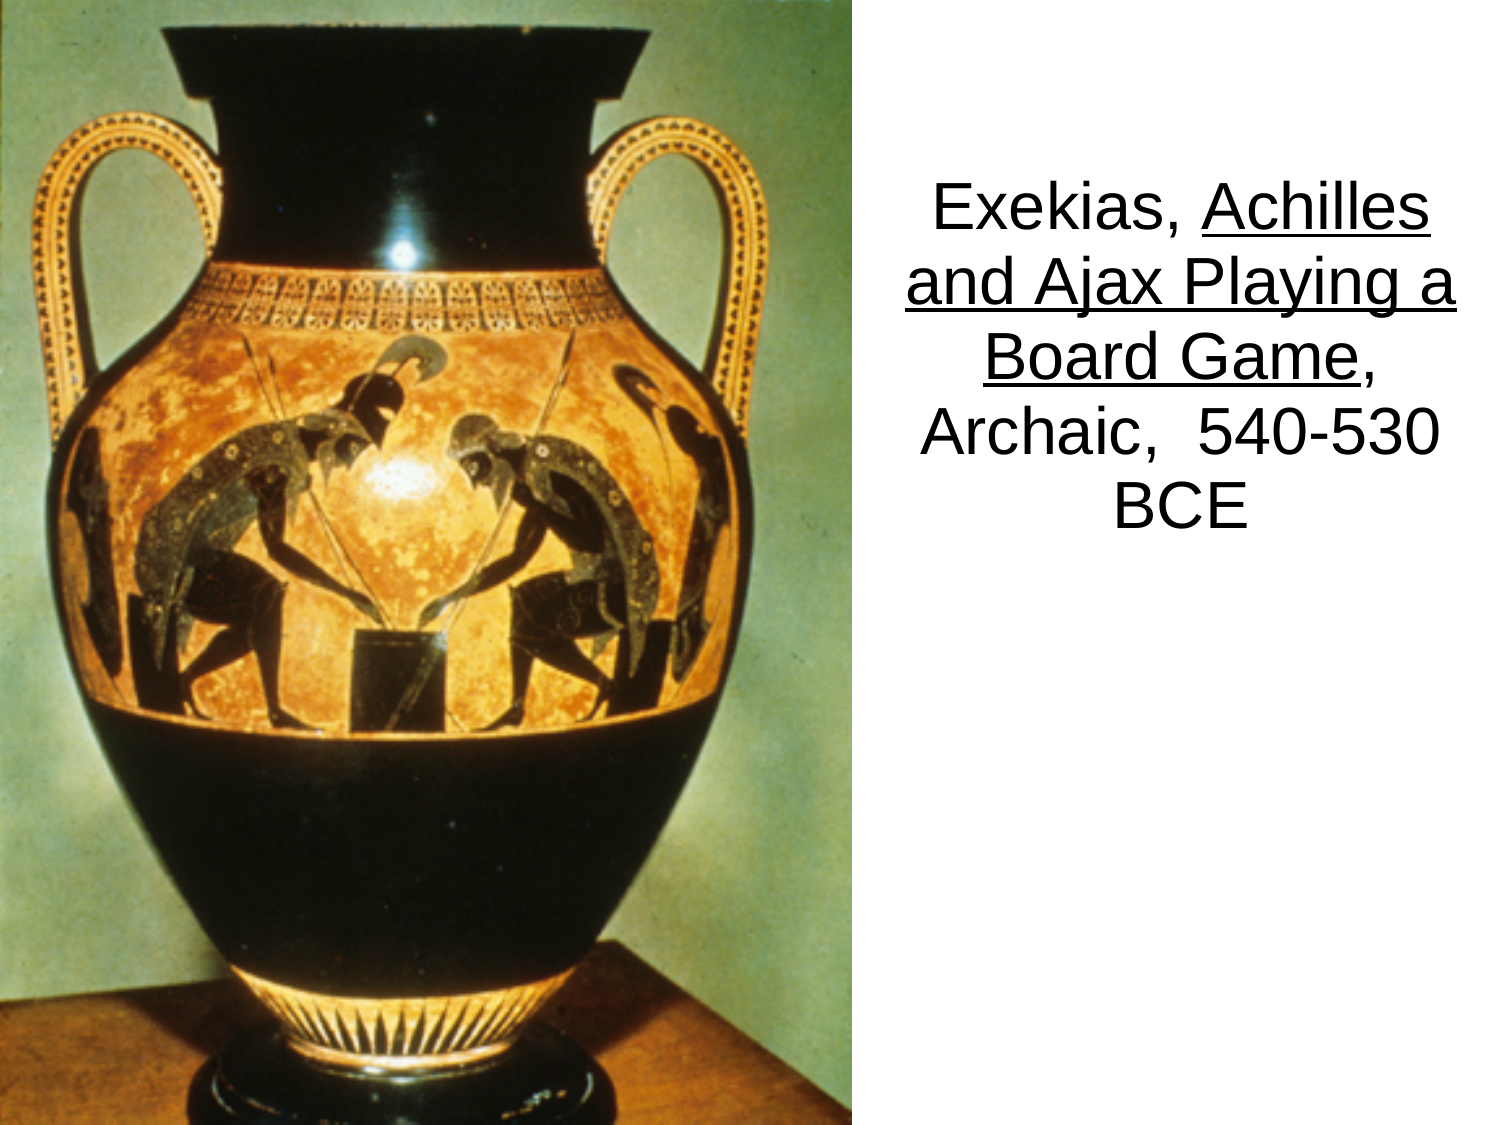

# Exekias, Achilles and Ajax Playing a Board Game, Archaic, 540-530 BCE